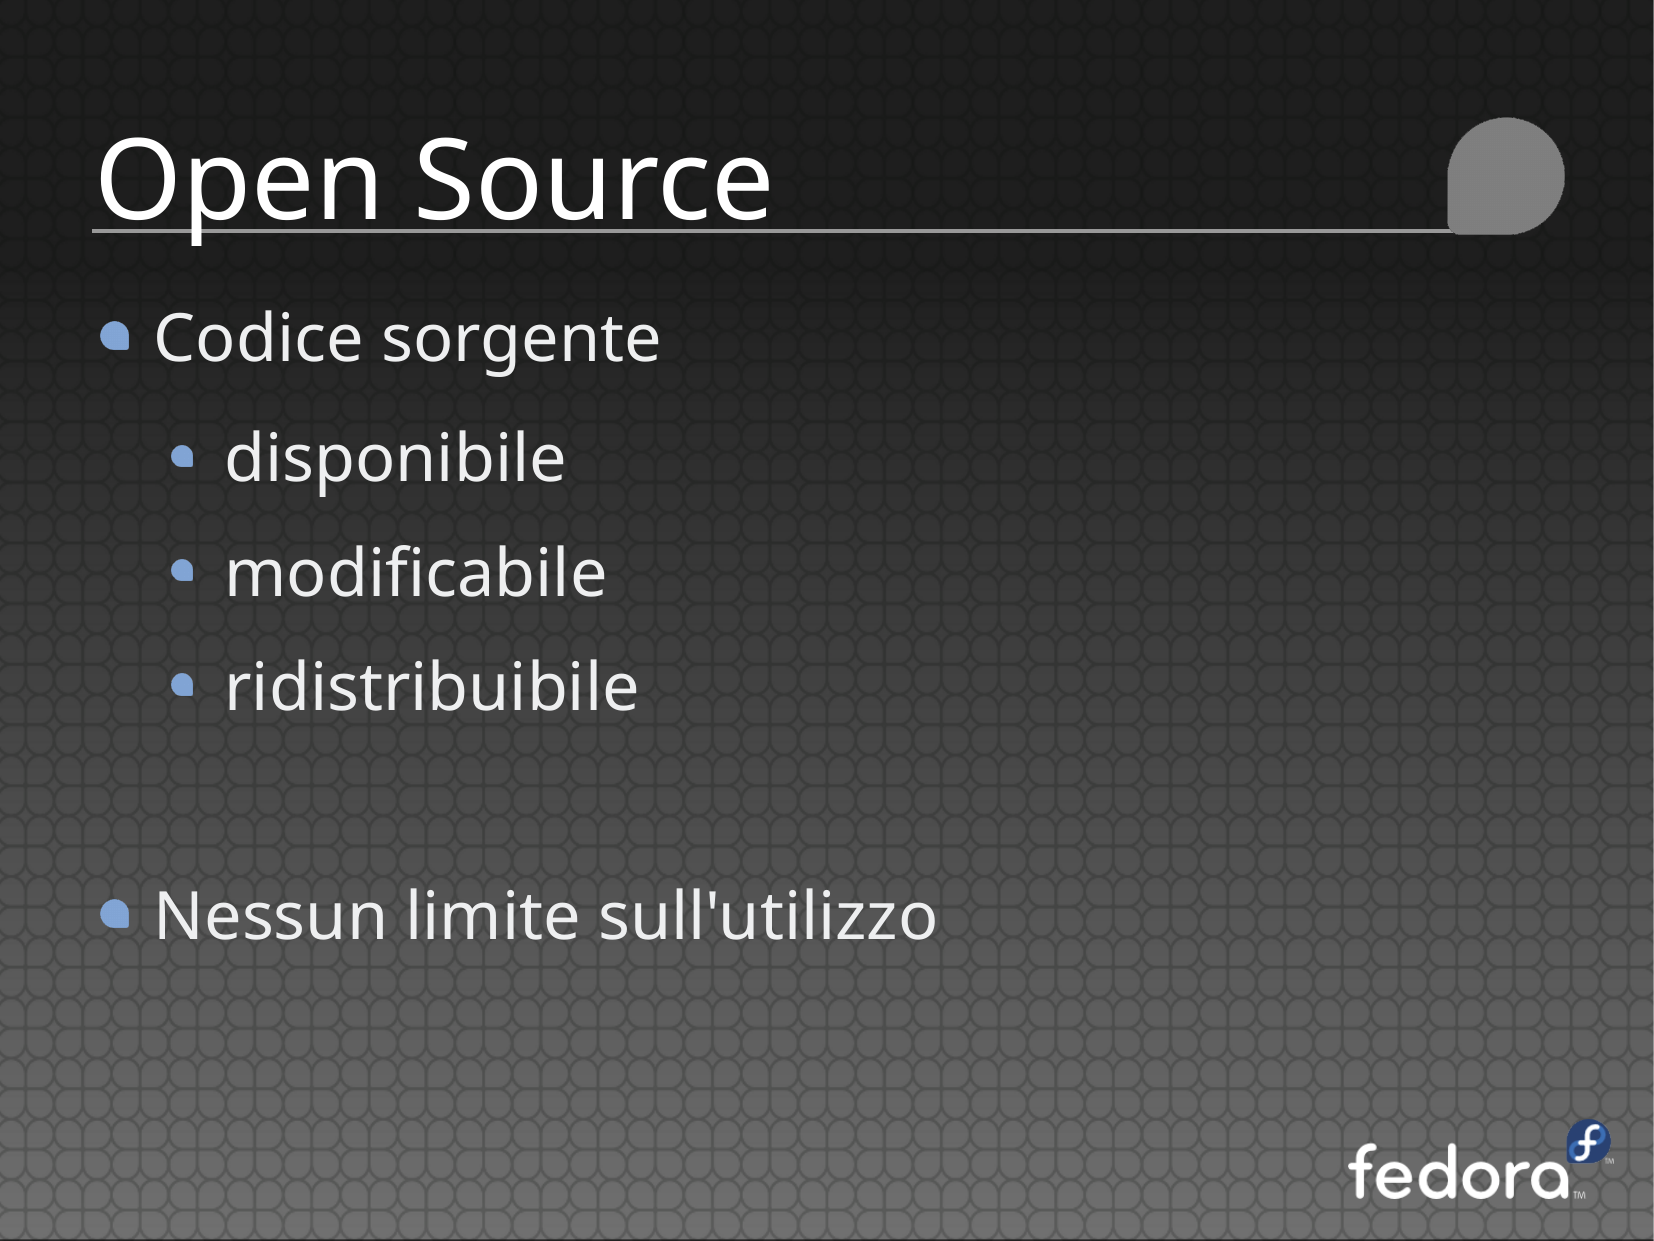

Open Source
# Codice sorgente
disponibile
modificabile
ridistribuibile
Nessun limite sull'utilizzo